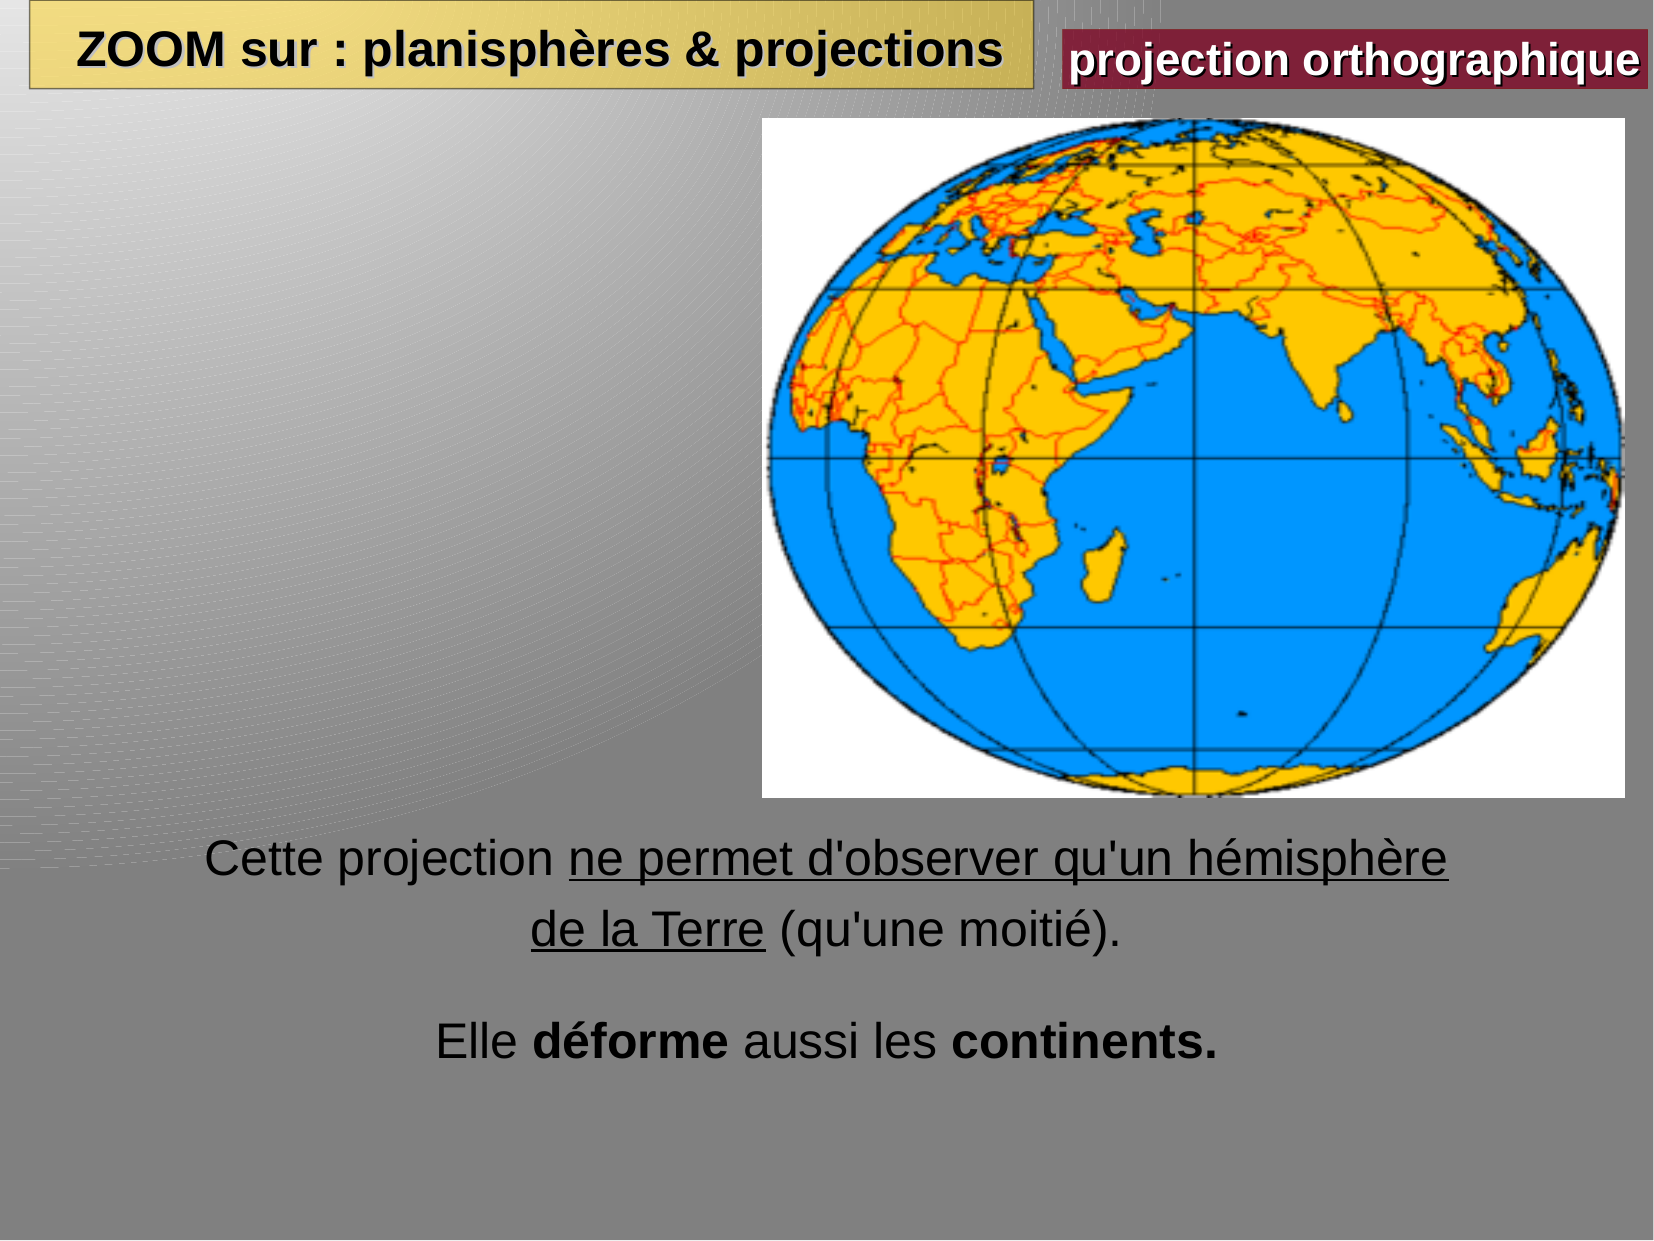

ZOOM sur : planisphères & projections
projection orthographique
Cette projection ne permet d'observer qu'un hémisphère
de la Terre (qu'une moitié).
Elle déforme aussi les continents.